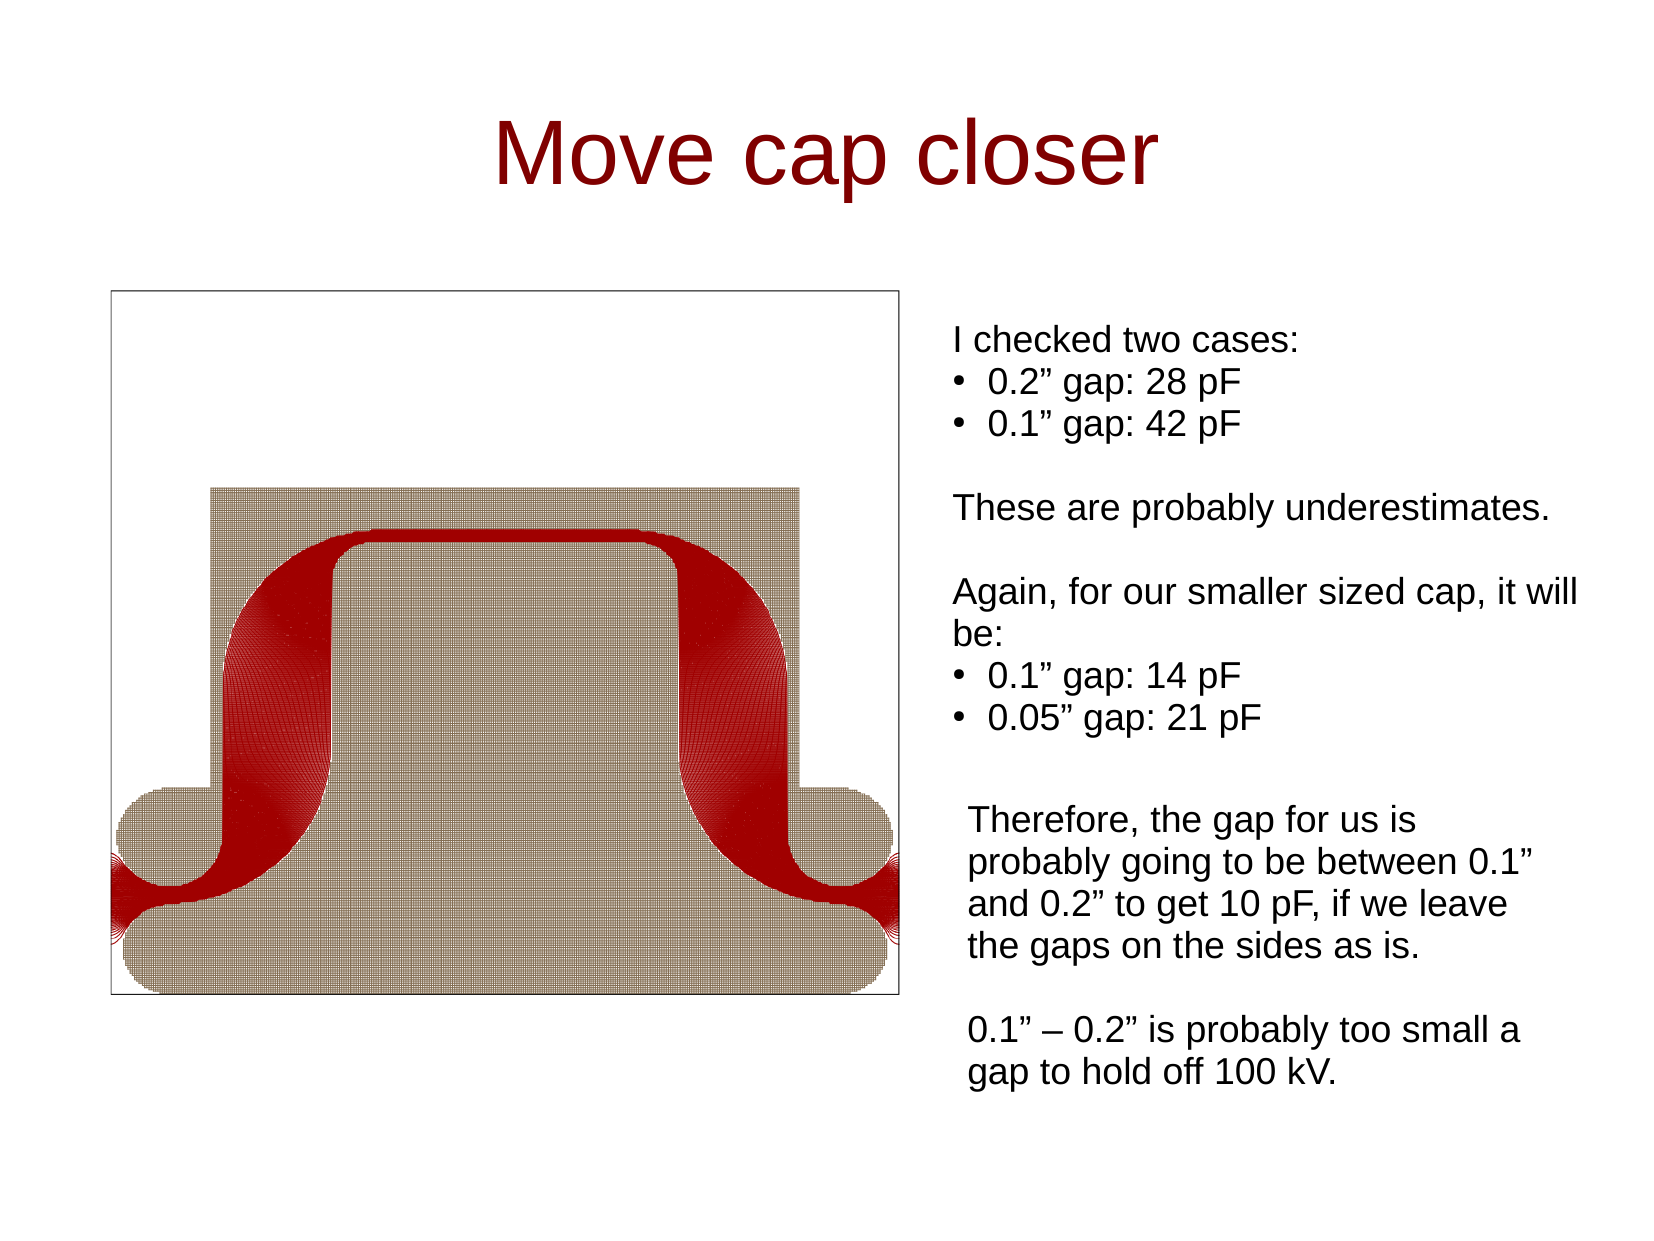

# Move cap closer
I checked two cases:
0.2” gap: 28 pF
0.1” gap: 42 pF
These are probably underestimates.
Again, for our smaller sized cap, it will be:
0.1” gap: 14 pF
0.05” gap: 21 pF
Therefore, the gap for us is probably going to be between 0.1” and 0.2” to get 10 pF, if we leave the gaps on the sides as is.
0.1” – 0.2” is probably too small a gap to hold off 100 kV.